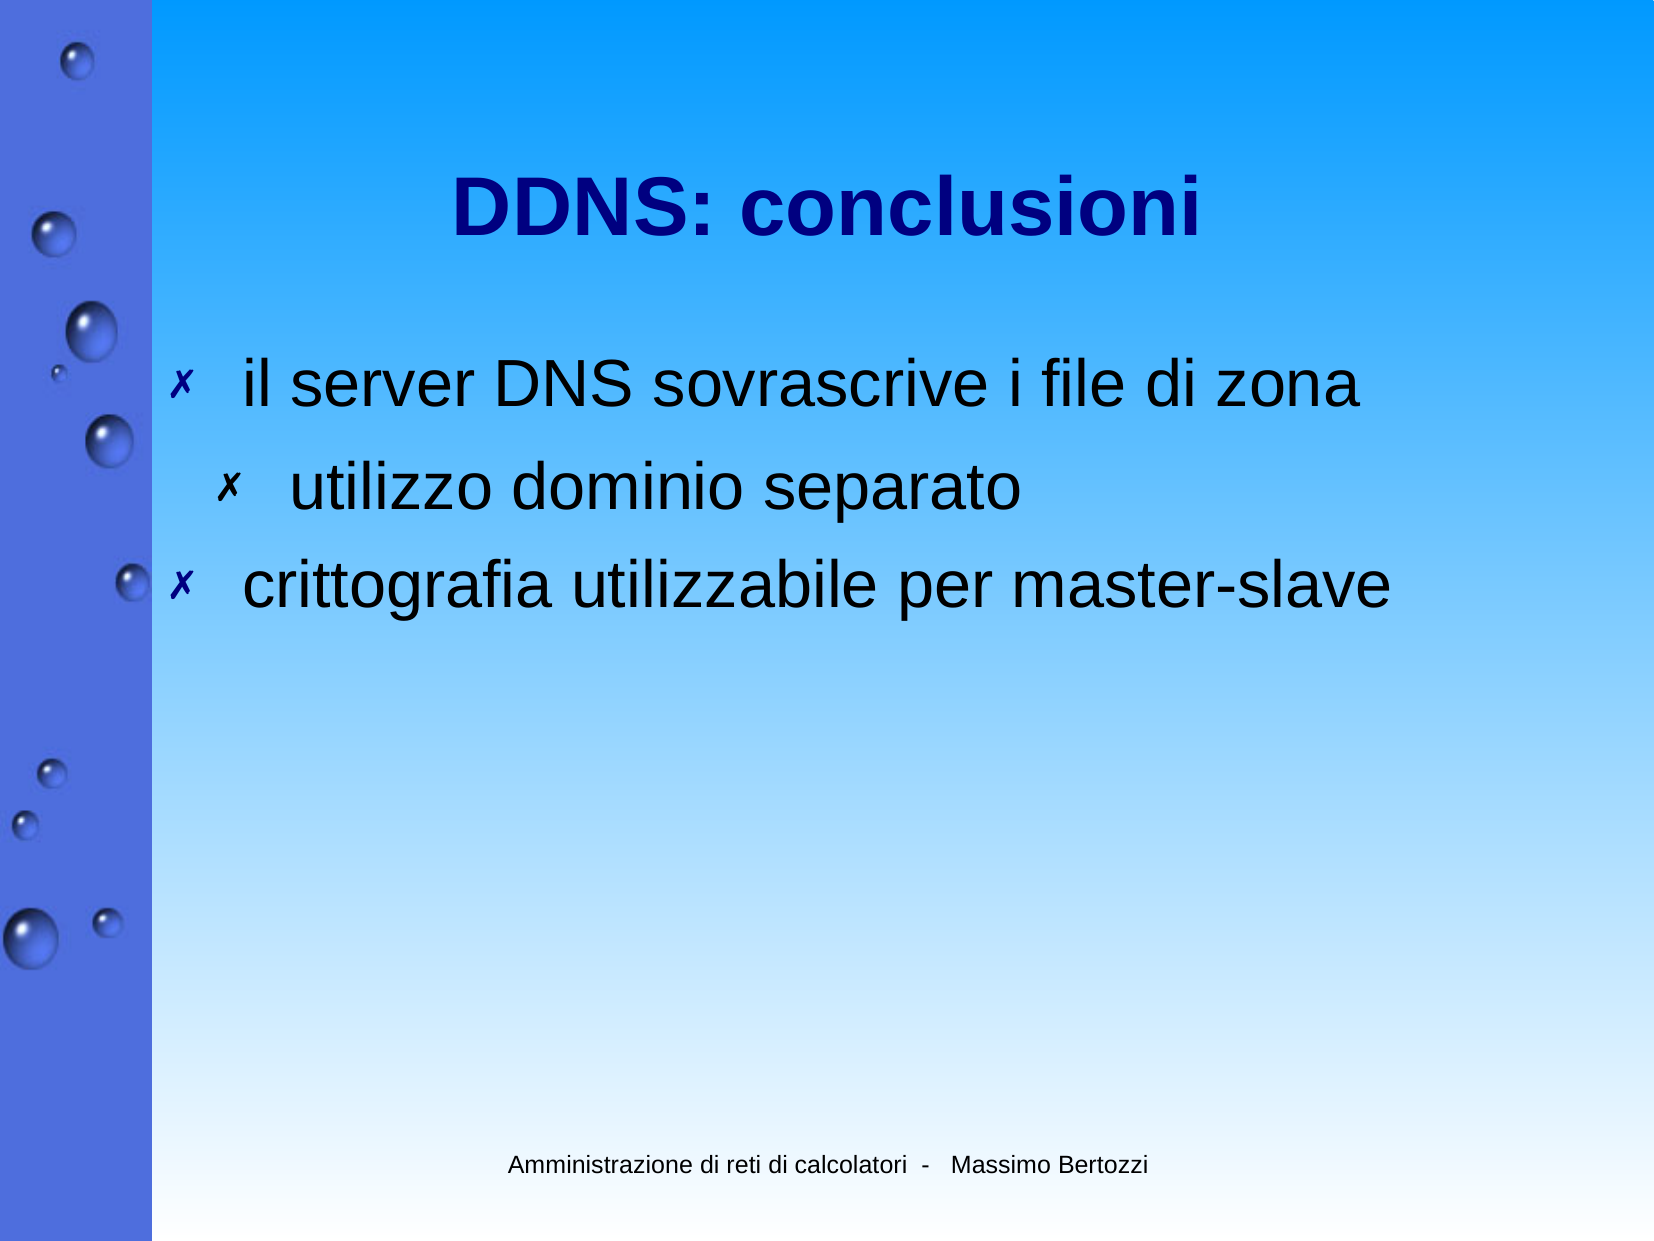

# DDNS: conclusioni
il server DNS sovrascrive i file di zona
utilizzo dominio separato
crittografia utilizzabile per master-slave